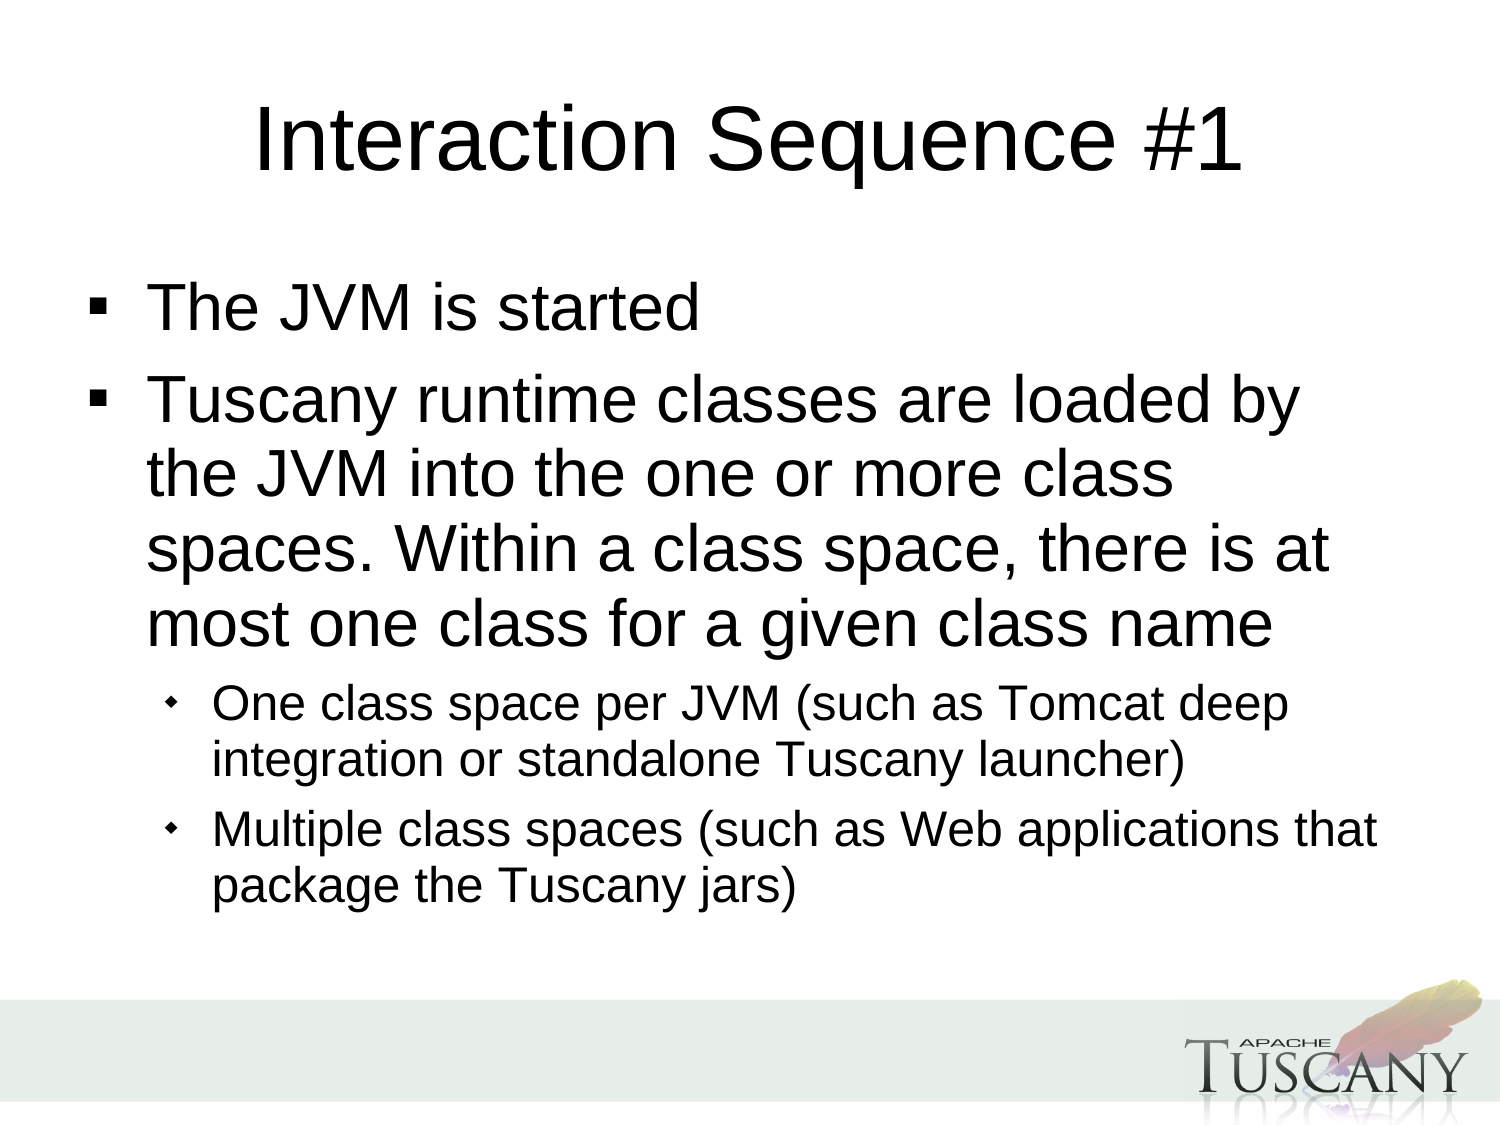

# Interaction Sequence #1
The JVM is started
Tuscany runtime classes are loaded by the JVM into the one or more class spaces. Within a class space, there is at most one class for a given class name
One class space per JVM (such as Tomcat deep integration or standalone Tuscany launcher)
Multiple class spaces (such as Web applications that package the Tuscany jars)